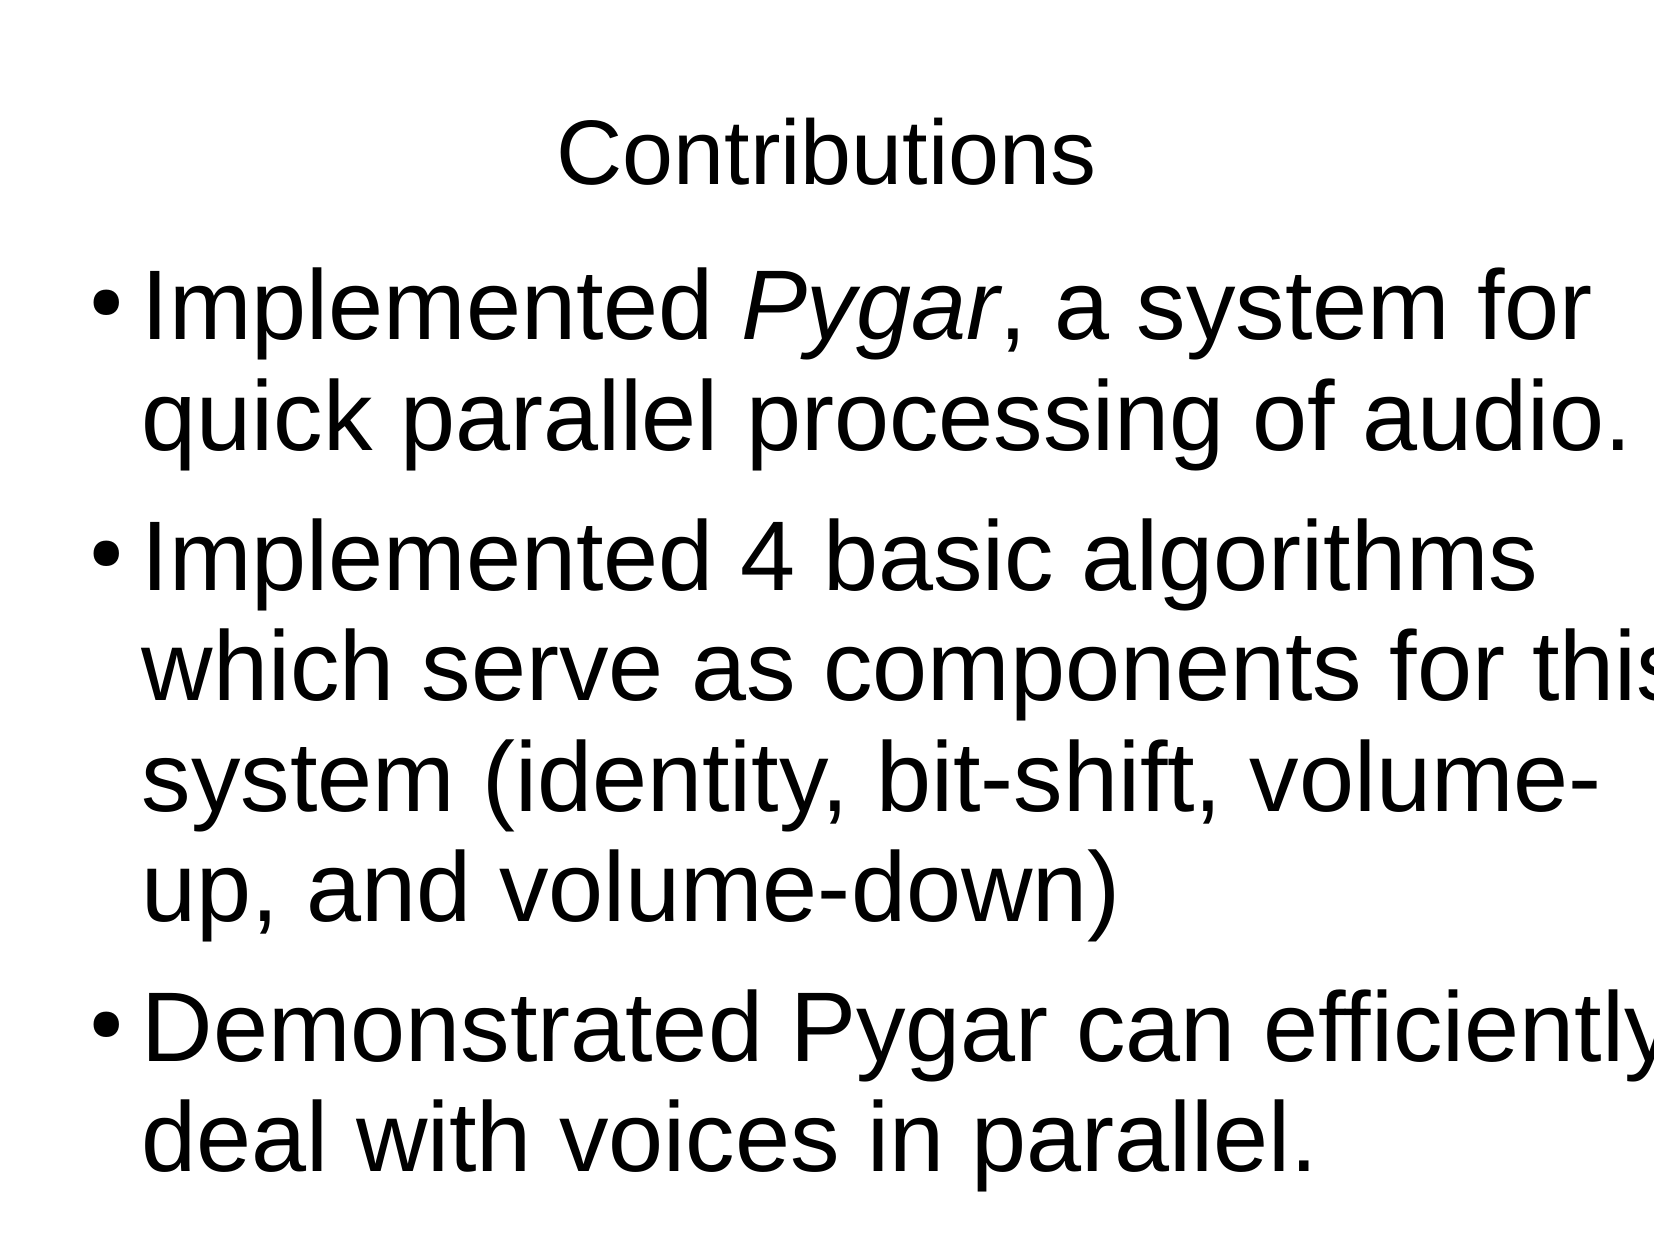

# Contributions
Implemented Pygar, a system for quick parallel processing of audio.
Implemented 4 basic algorithms which serve as components for this system (identity, bit-shift, volume-up, and volume-down)
Demonstrated Pygar can efficiently deal with voices in parallel.